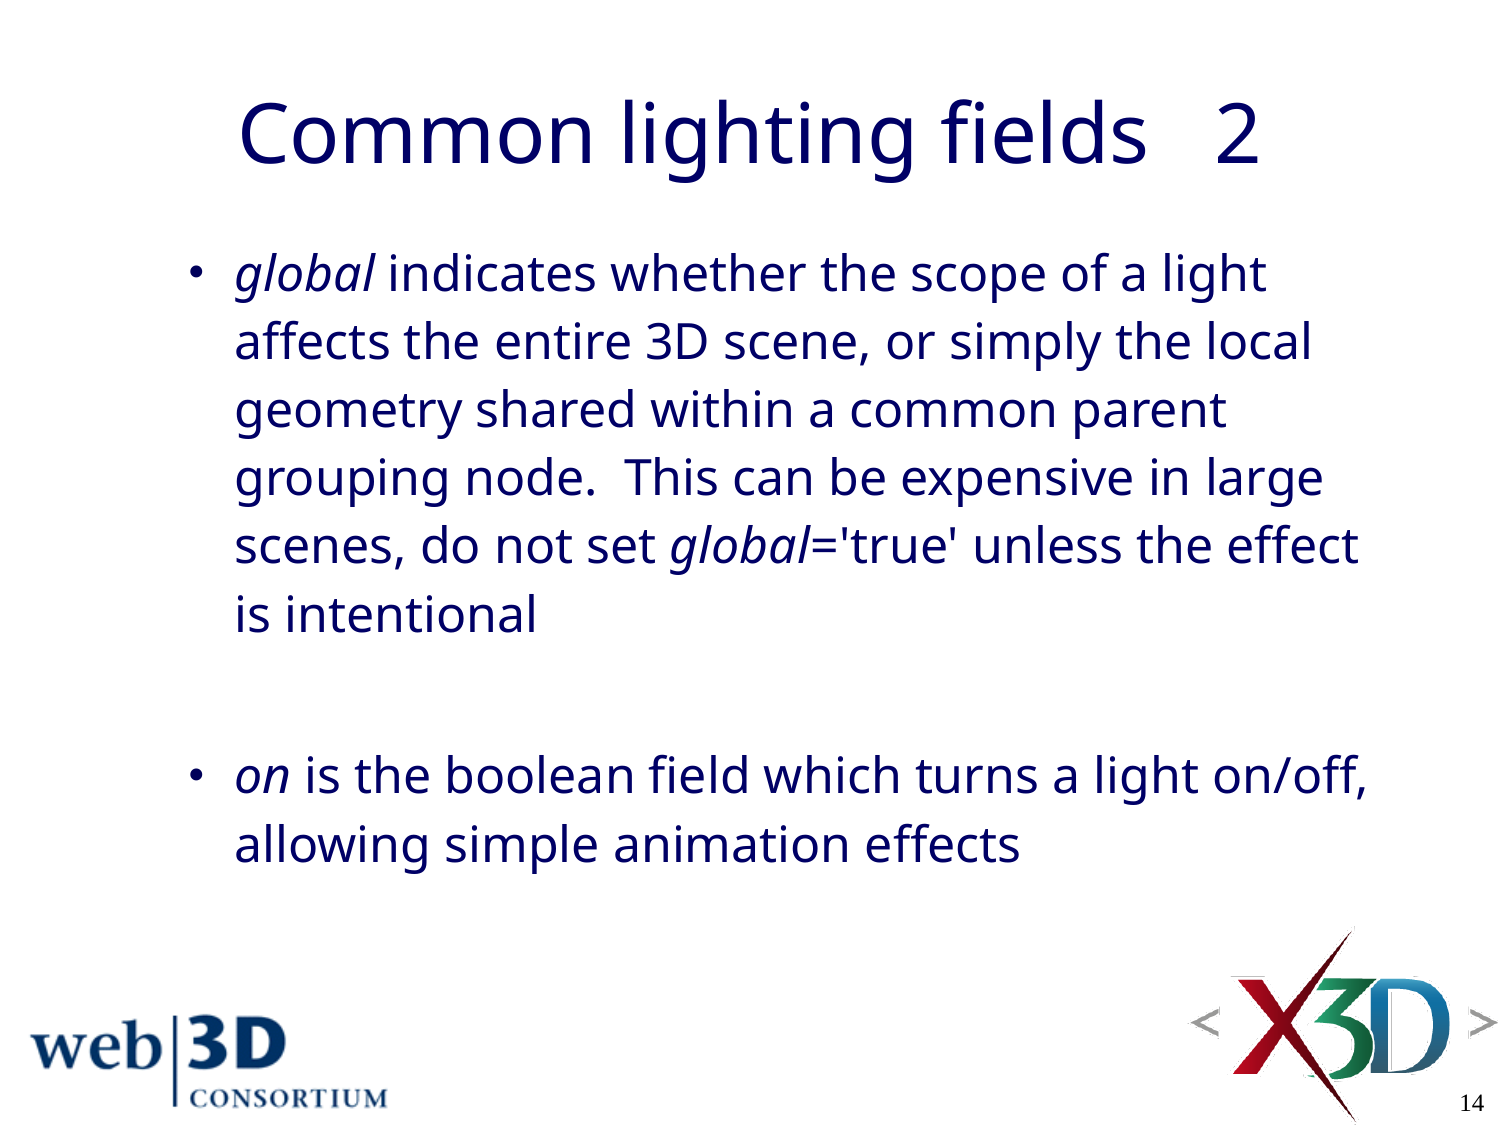

# Common lighting fields 2
global indicates whether the scope of a light affects the entire 3D scene, or simply the local geometry shared within a common parent grouping node. This can be expensive in large scenes, do not set global='true' unless the effect is intentional
on is the boolean field which turns a light on/off, allowing simple animation effects